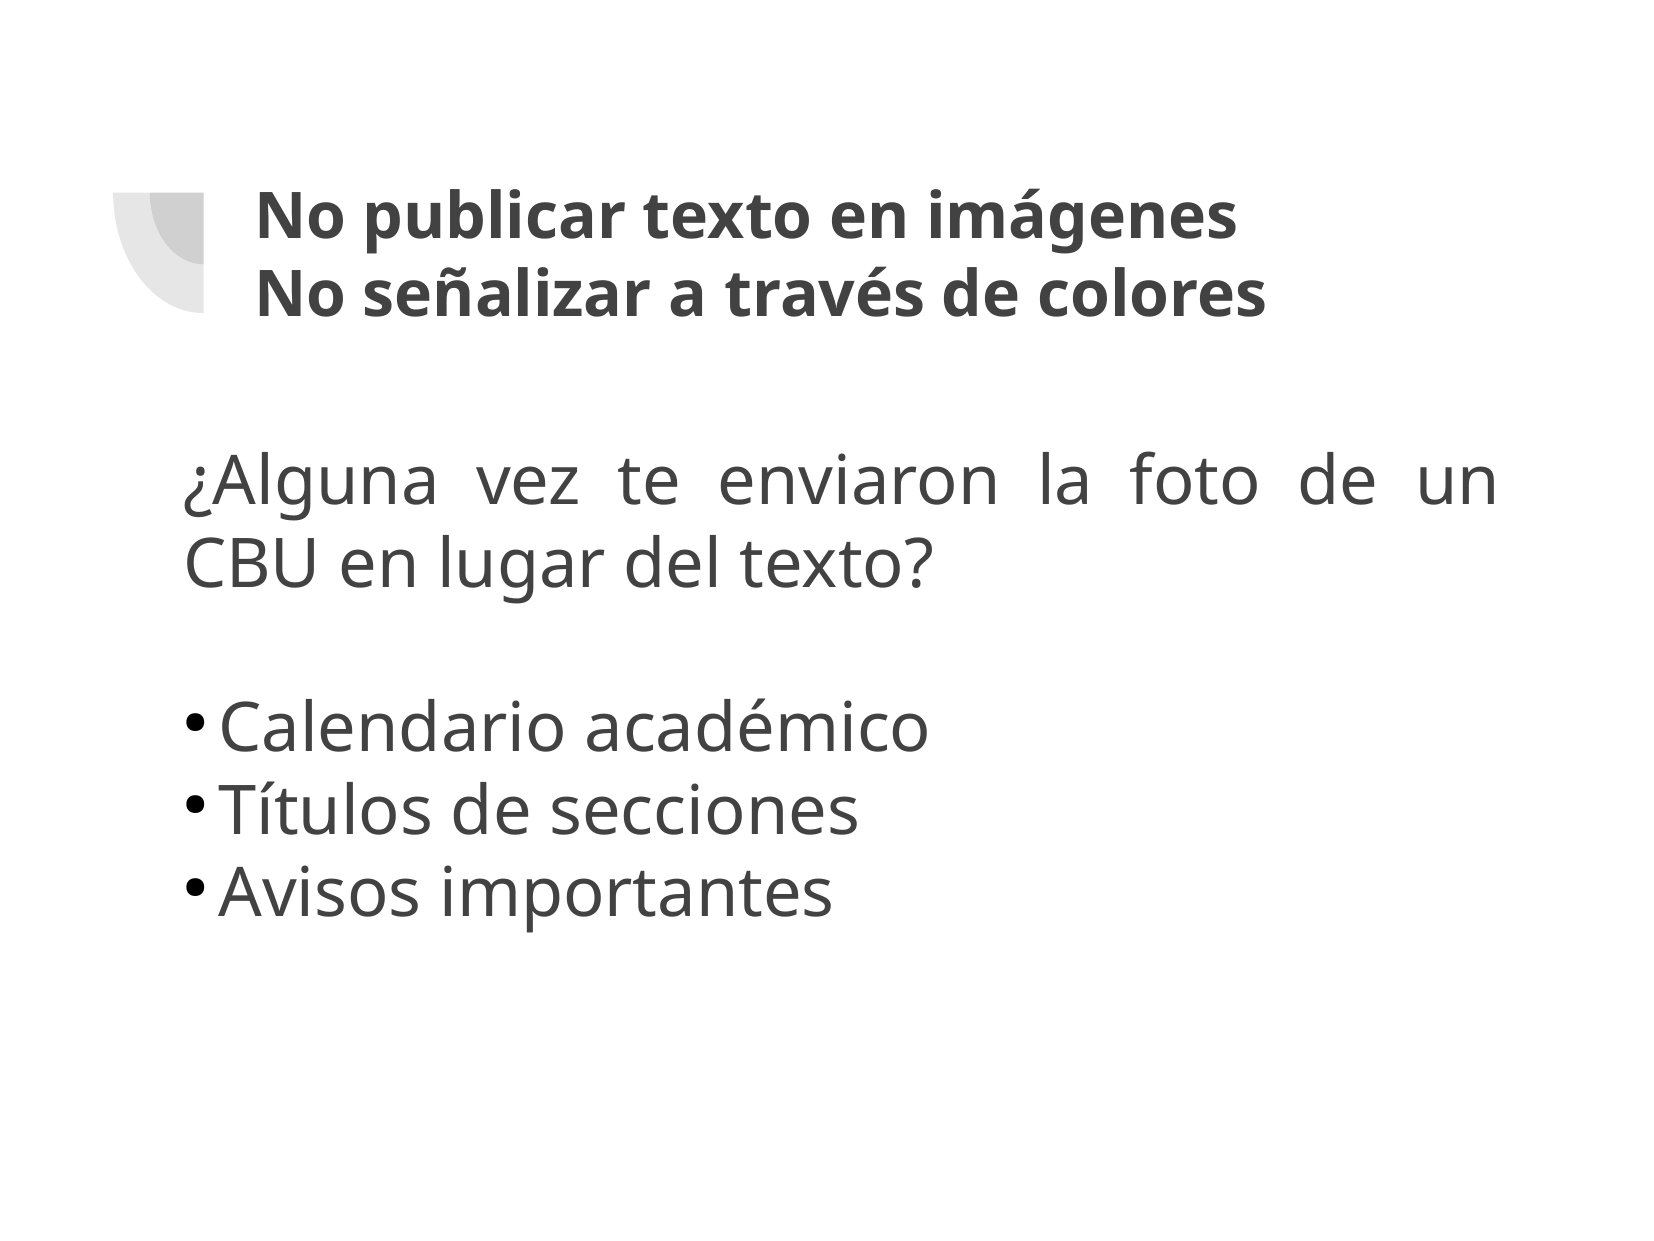

# No publicar texto en imágenes No señalizar a través de colores
¿Alguna vez te enviaron la foto de un CBU en lugar del texto?
Calendario académico
Títulos de secciones
Avisos importantes